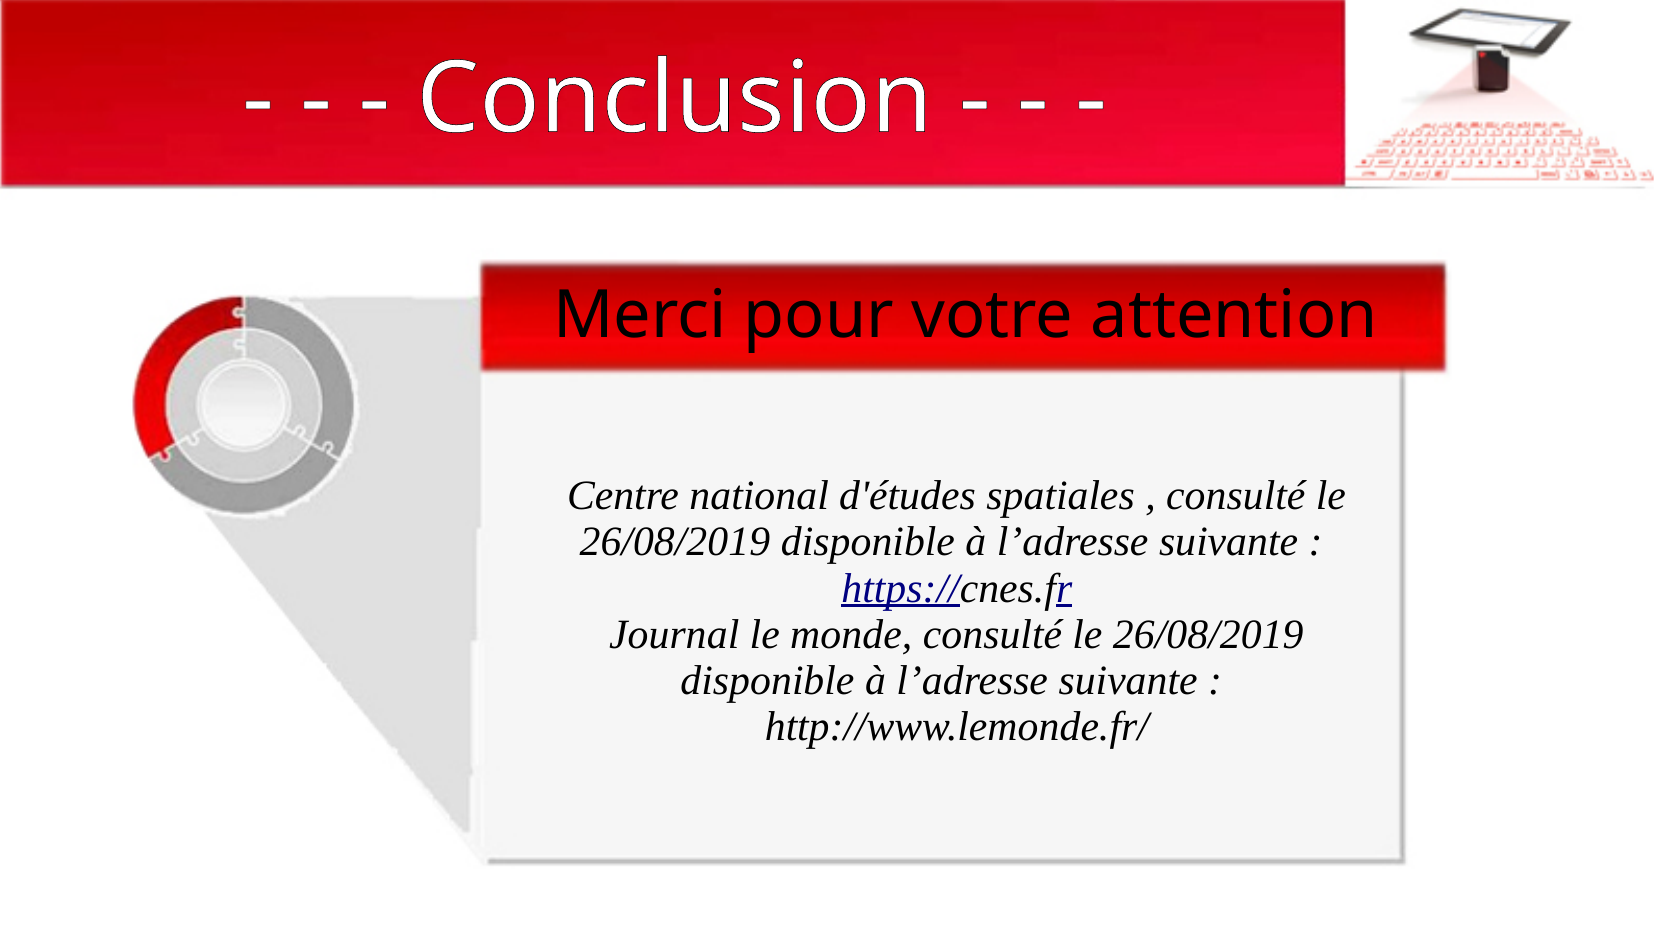

# - - - Conclusion - - -
Merci pour votre attention
Centre national d'études spatiales , consulté le 26/08/2019 disponible à l’adresse suivante : https://cnes.fr
Journal le monde, consulté le 26/08/2019 disponible à l’adresse suivante : http://www.lemonde.fr/